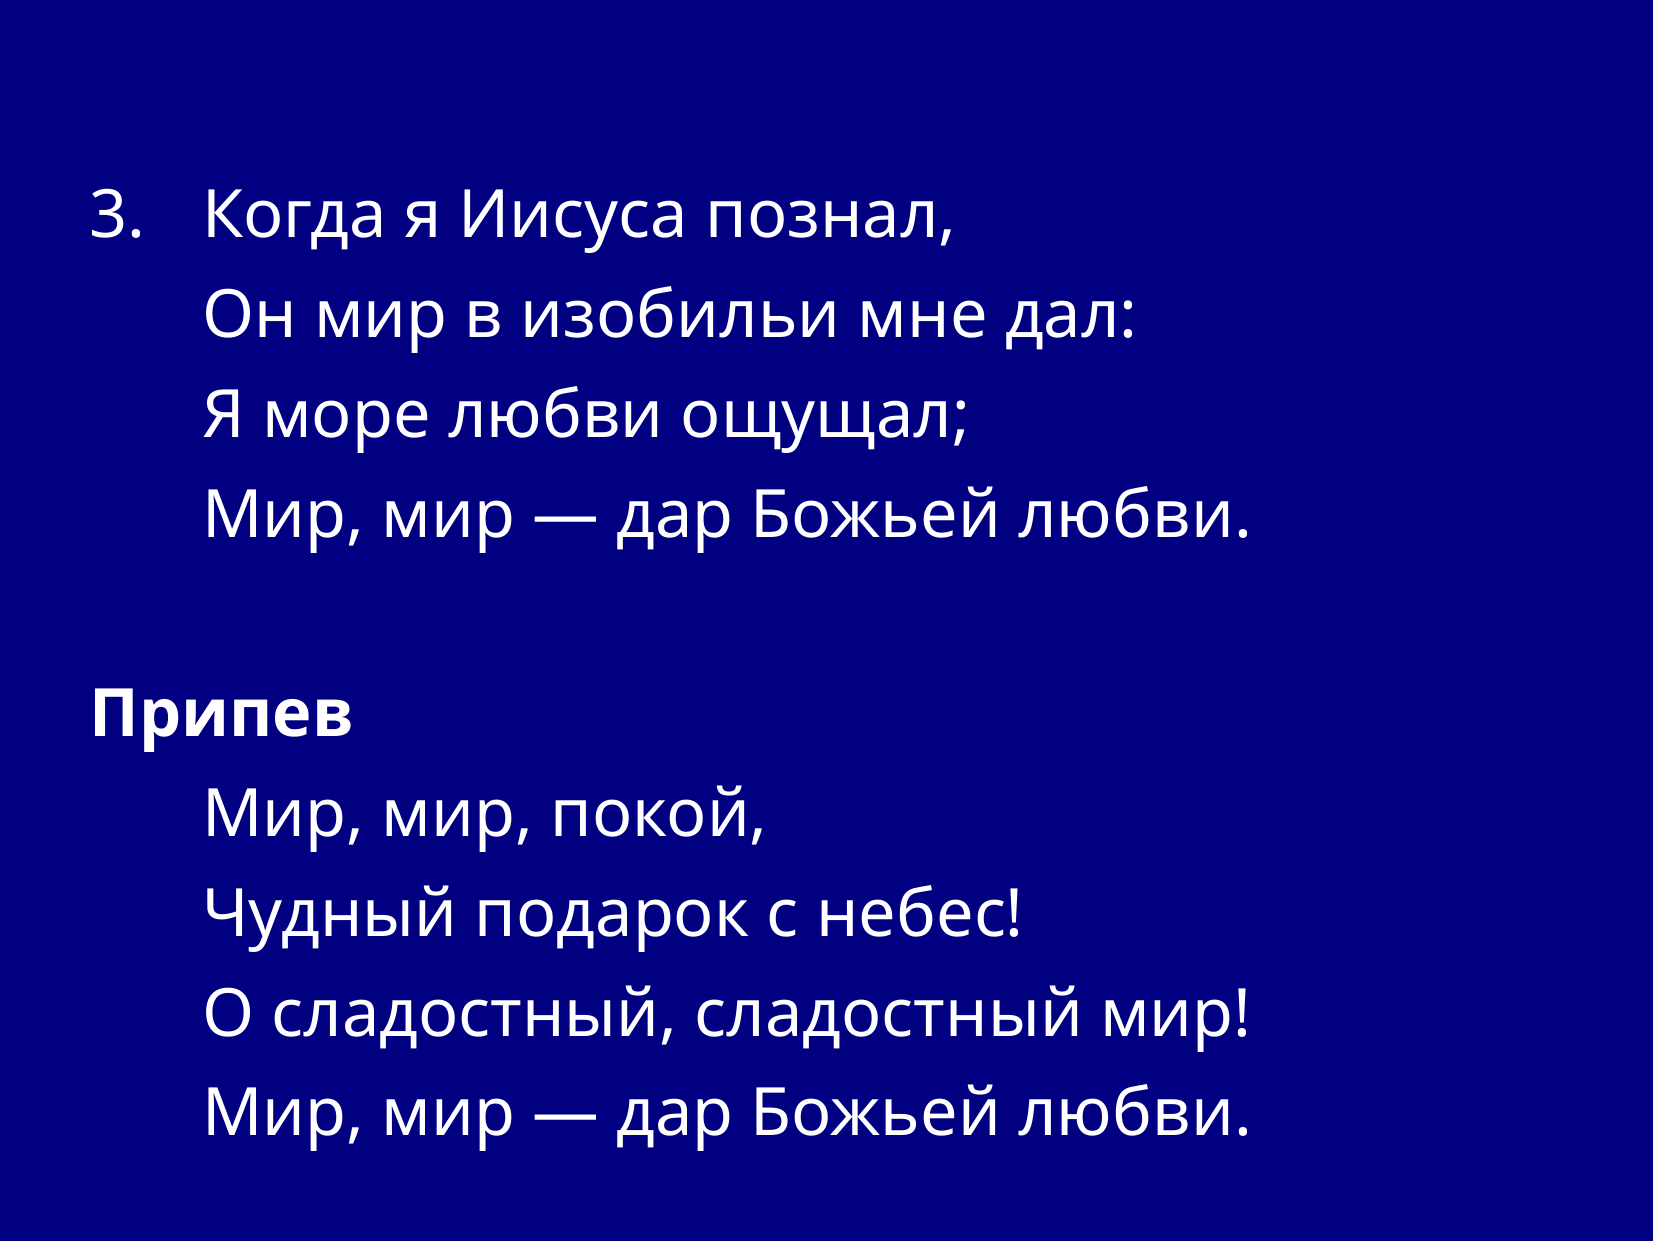

3.	Когда я Иисуса познал,
	Он мир в изобильи мне дал:
	Я море любви ощущал;
	Мир, мир — дар Божьей любви.
Припев
	Мир, мир, покой,
	Чудный подарок с небес!
	О сладостный, сладостный мир!
	Мир, мир — дар Божьей любви.